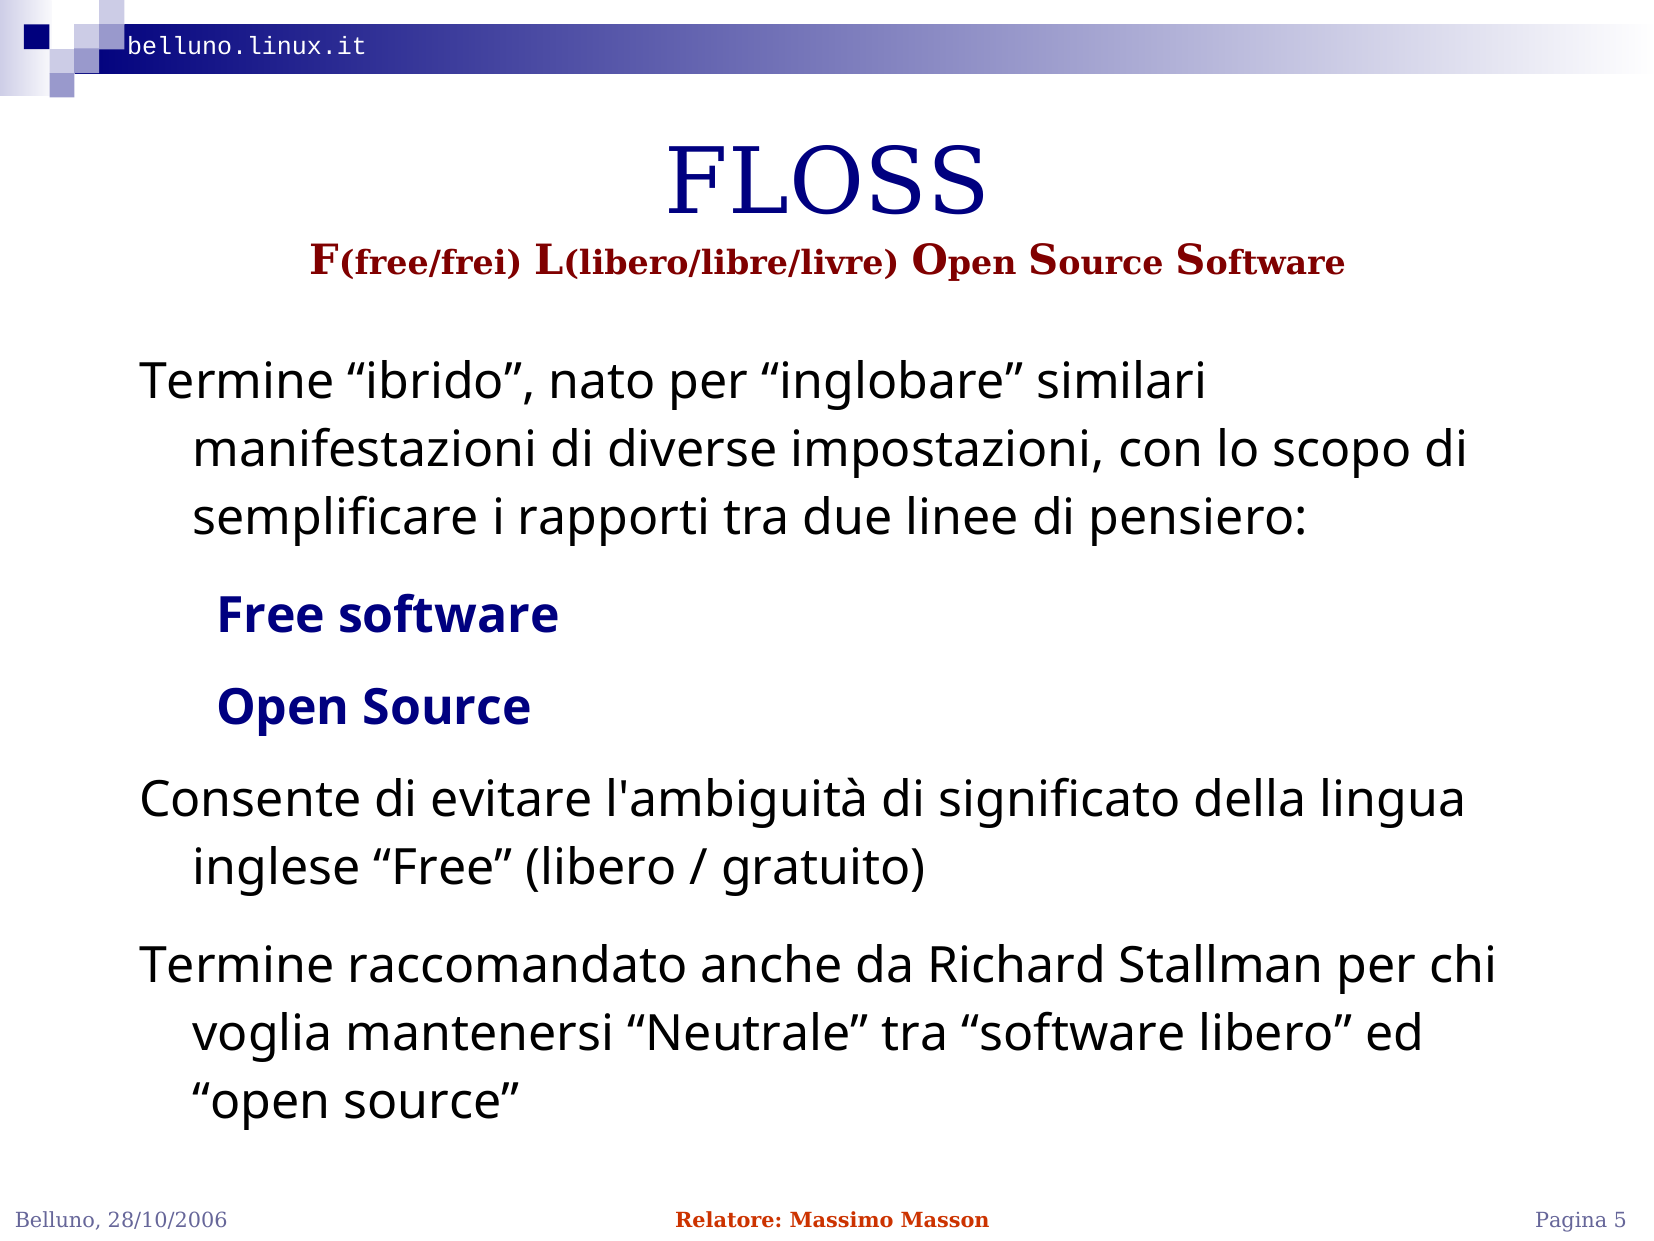

# FLOSS F(free/frei) L(libero/libre/livre) Open Source Software
Termine “ibrido”, nato per “inglobare” similari manifestazioni di diverse impostazioni, con lo scopo di semplificare i rapporti tra due linee di pensiero:
Free software
Open Source
Consente di evitare l'ambiguità di significato della lingua inglese “Free” (libero / gratuito)
Termine raccomandato anche da Richard Stallman per chi voglia mantenersi “Neutrale” tra “software libero” ed “open source”